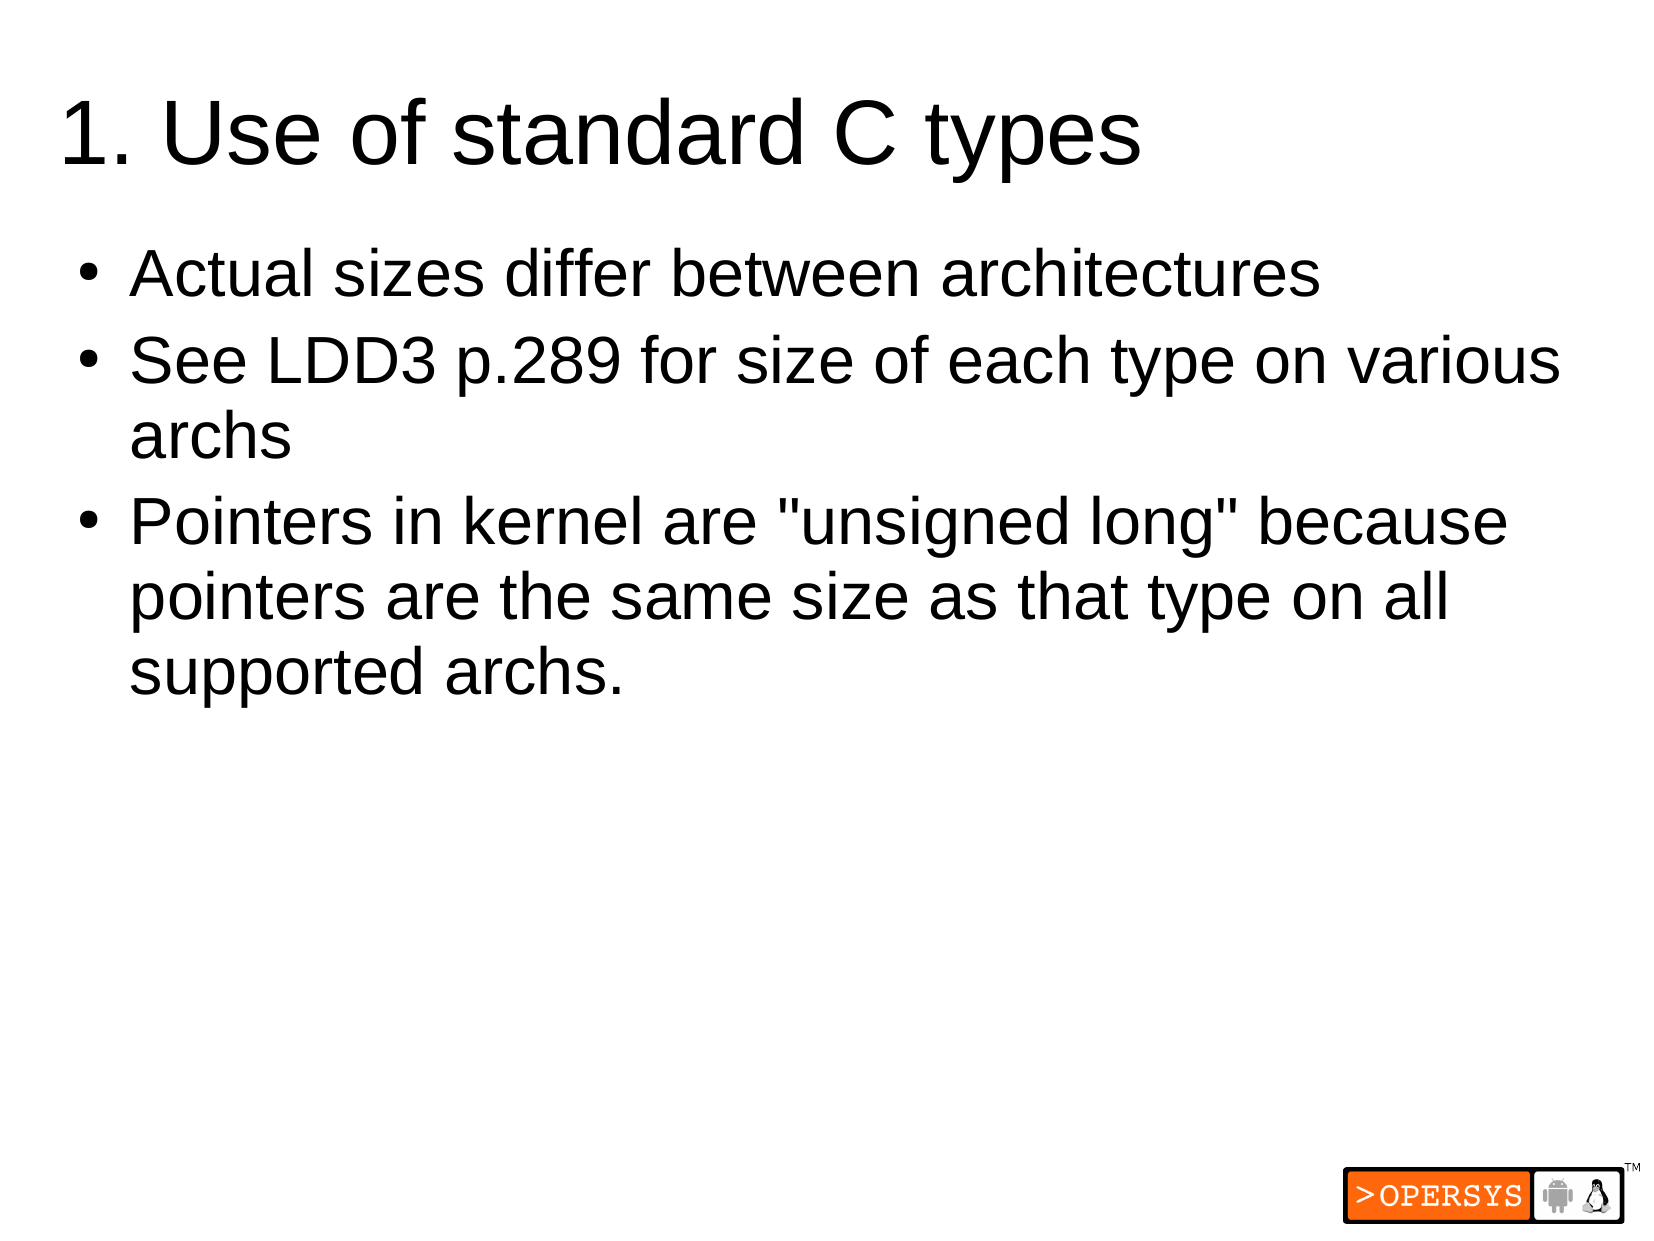

# 1. Use of standard C types
Actual sizes differ between architectures
See LDD3 p.289 for size of each type on various archs
Pointers in kernel are "unsigned long" because pointers are the same size as that type on all supported archs.